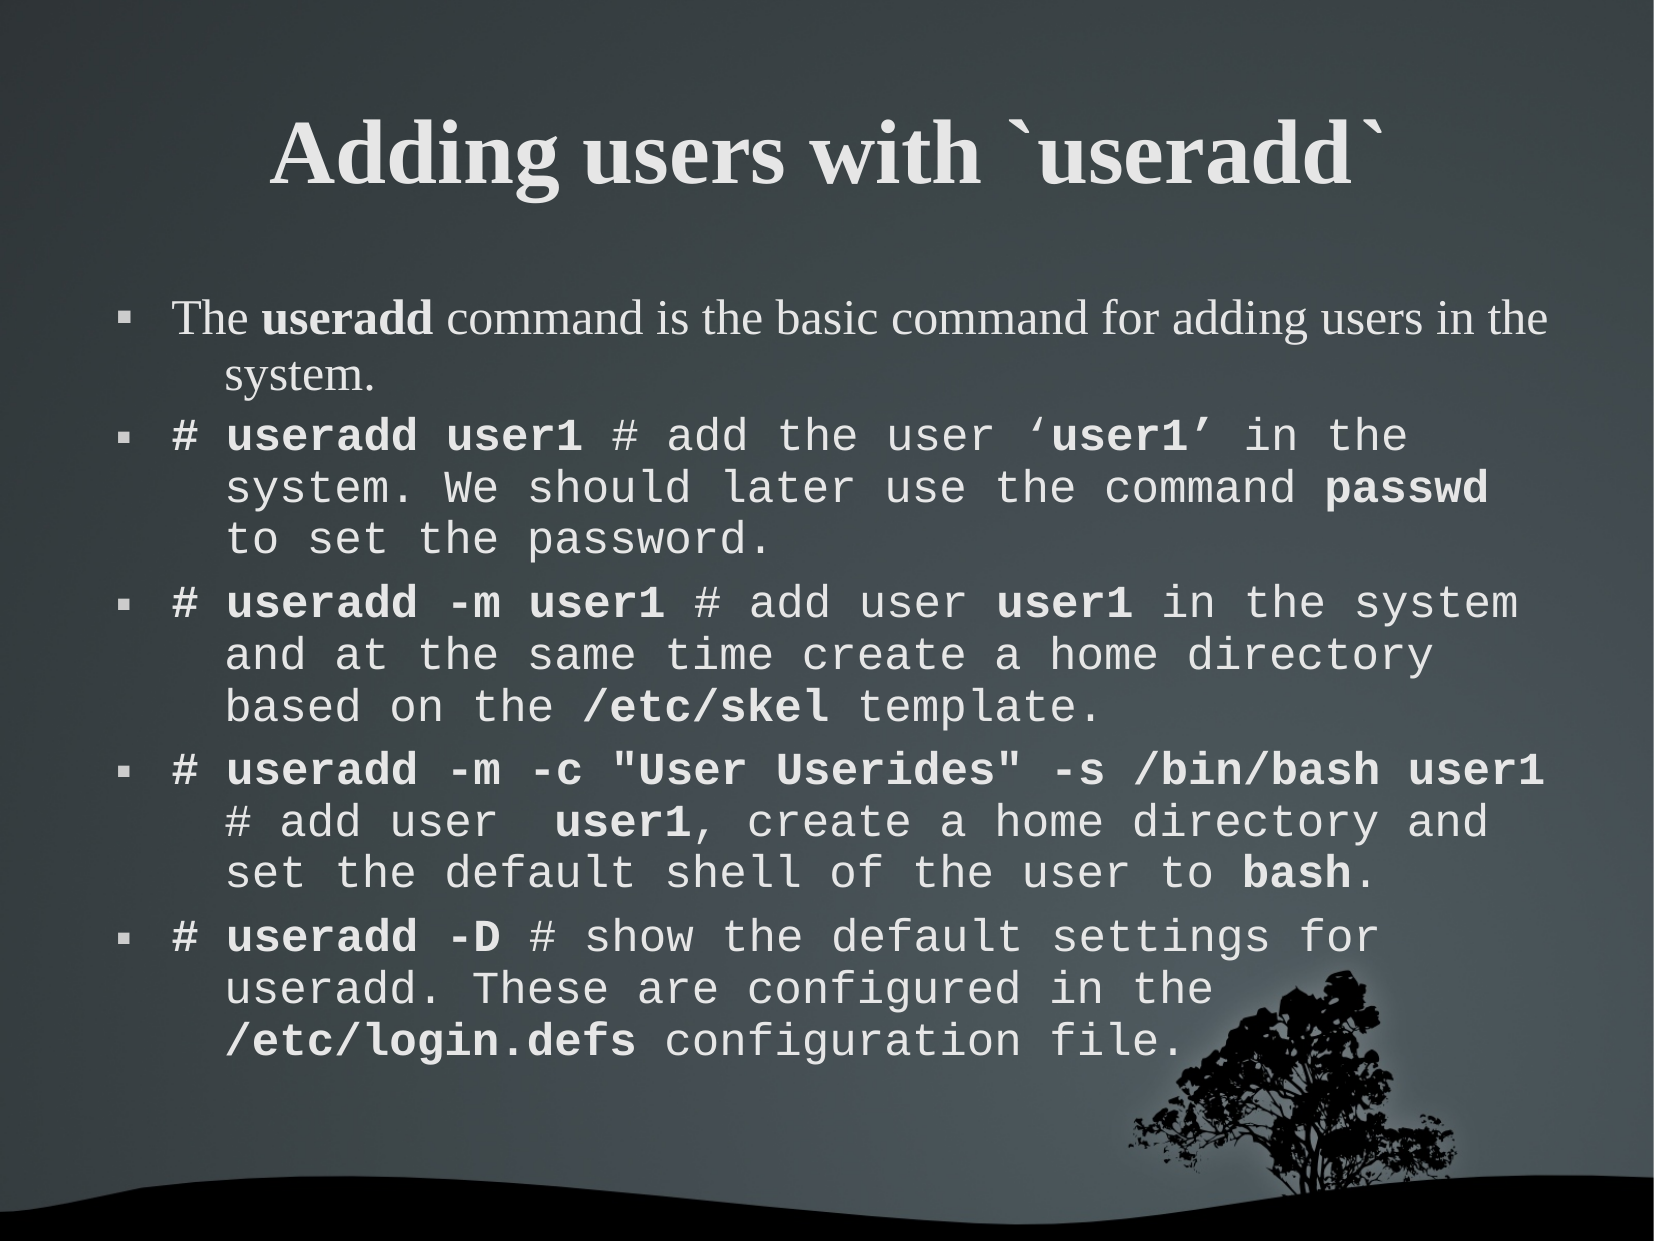

# Adding users with `useradd`
The useradd command is the basic command for adding users in the system.
# useradd user1 # add the user ‘user1’ in the system. We should later use the command passwd to set the password.
# useradd -m user1 # add user user1 in the system and at the same time create a home directory based on the /etc/skel template.
# useradd -m -c "User Userides" -s /bin/bash user1 # add user user1, create a home directory and set the default shell of the user to bash.
# useradd -D # show the default settings for useradd. These are configured in the /etc/login.defs configuration file.